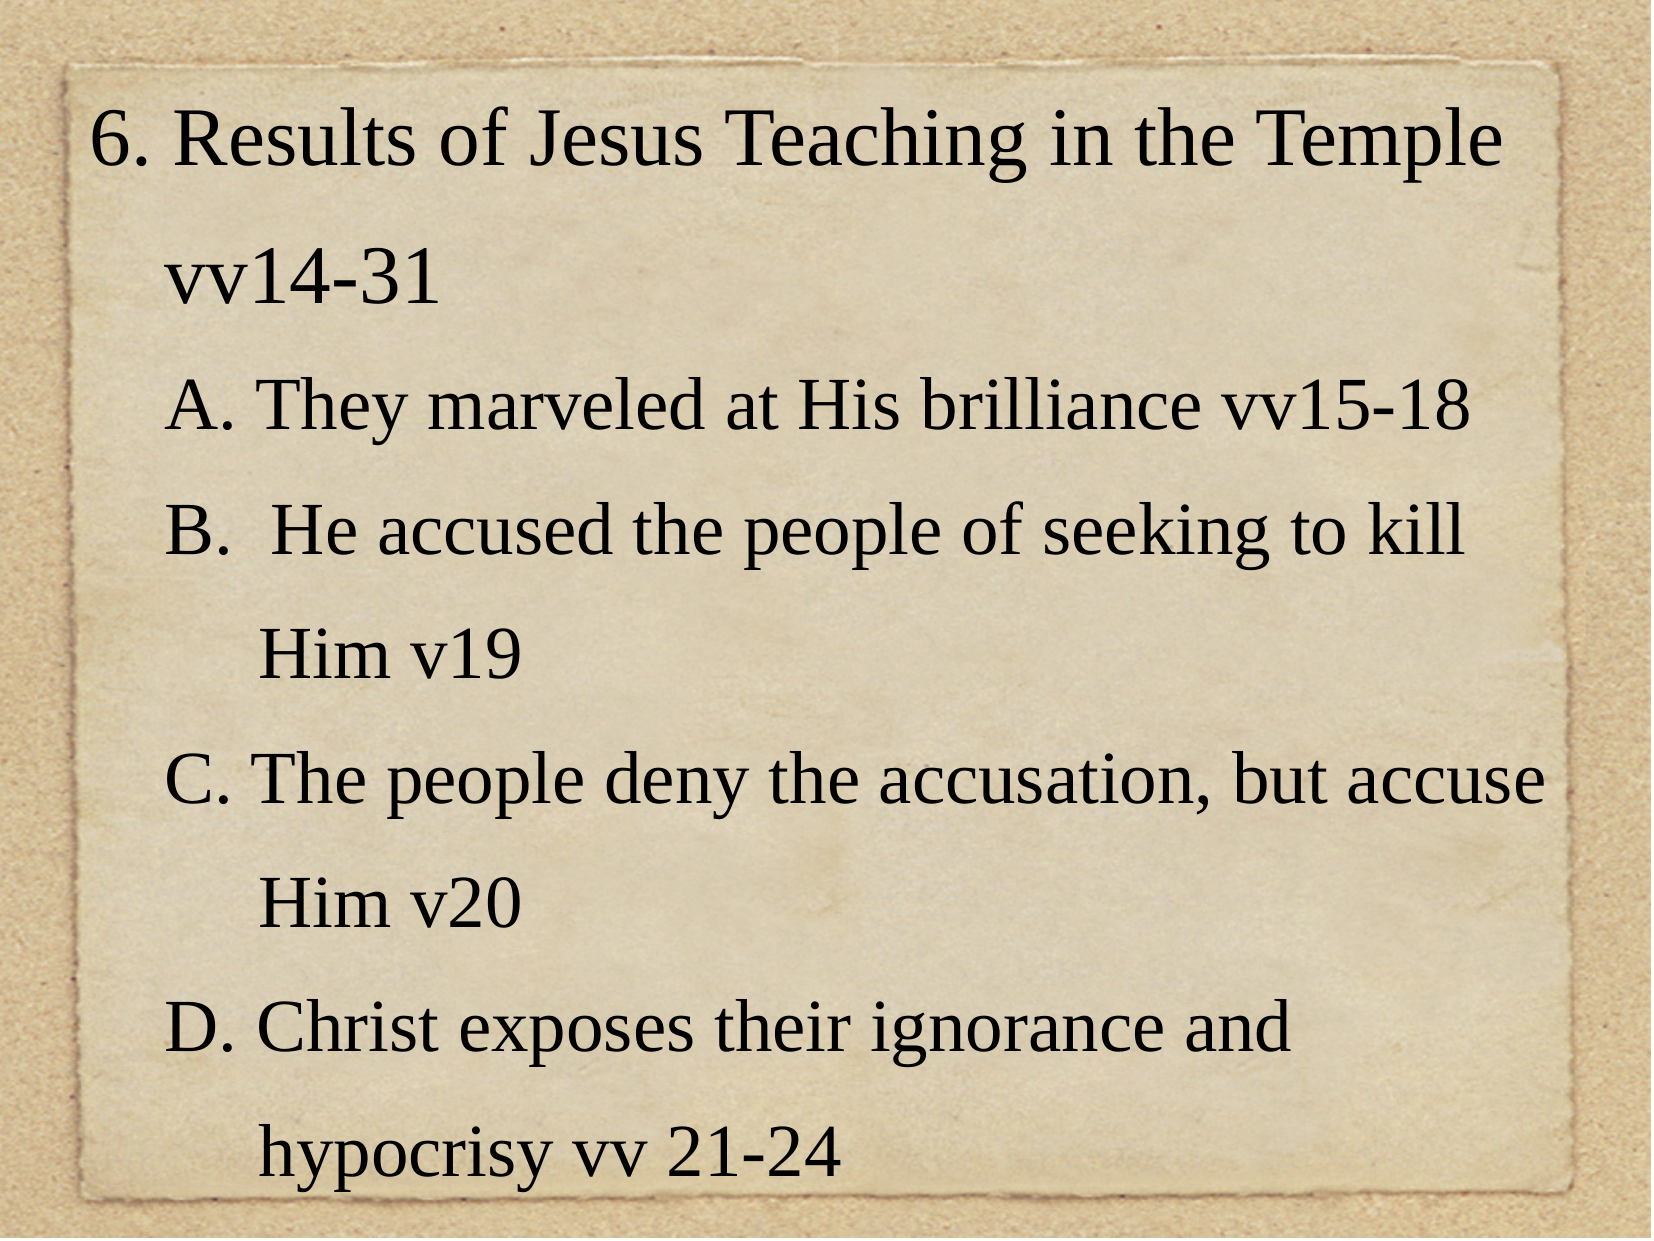

6. Results of Jesus Teaching in the Temple 	vv14-31
	A. They marveled at His brilliance vv15-18
	B. He accused the people of seeking to kill 			 Him v19
	C. The people deny the accusation, but accuse 		 Him v20
	D. Christ exposes their ignorance and 					 hypocrisy vv 21-24